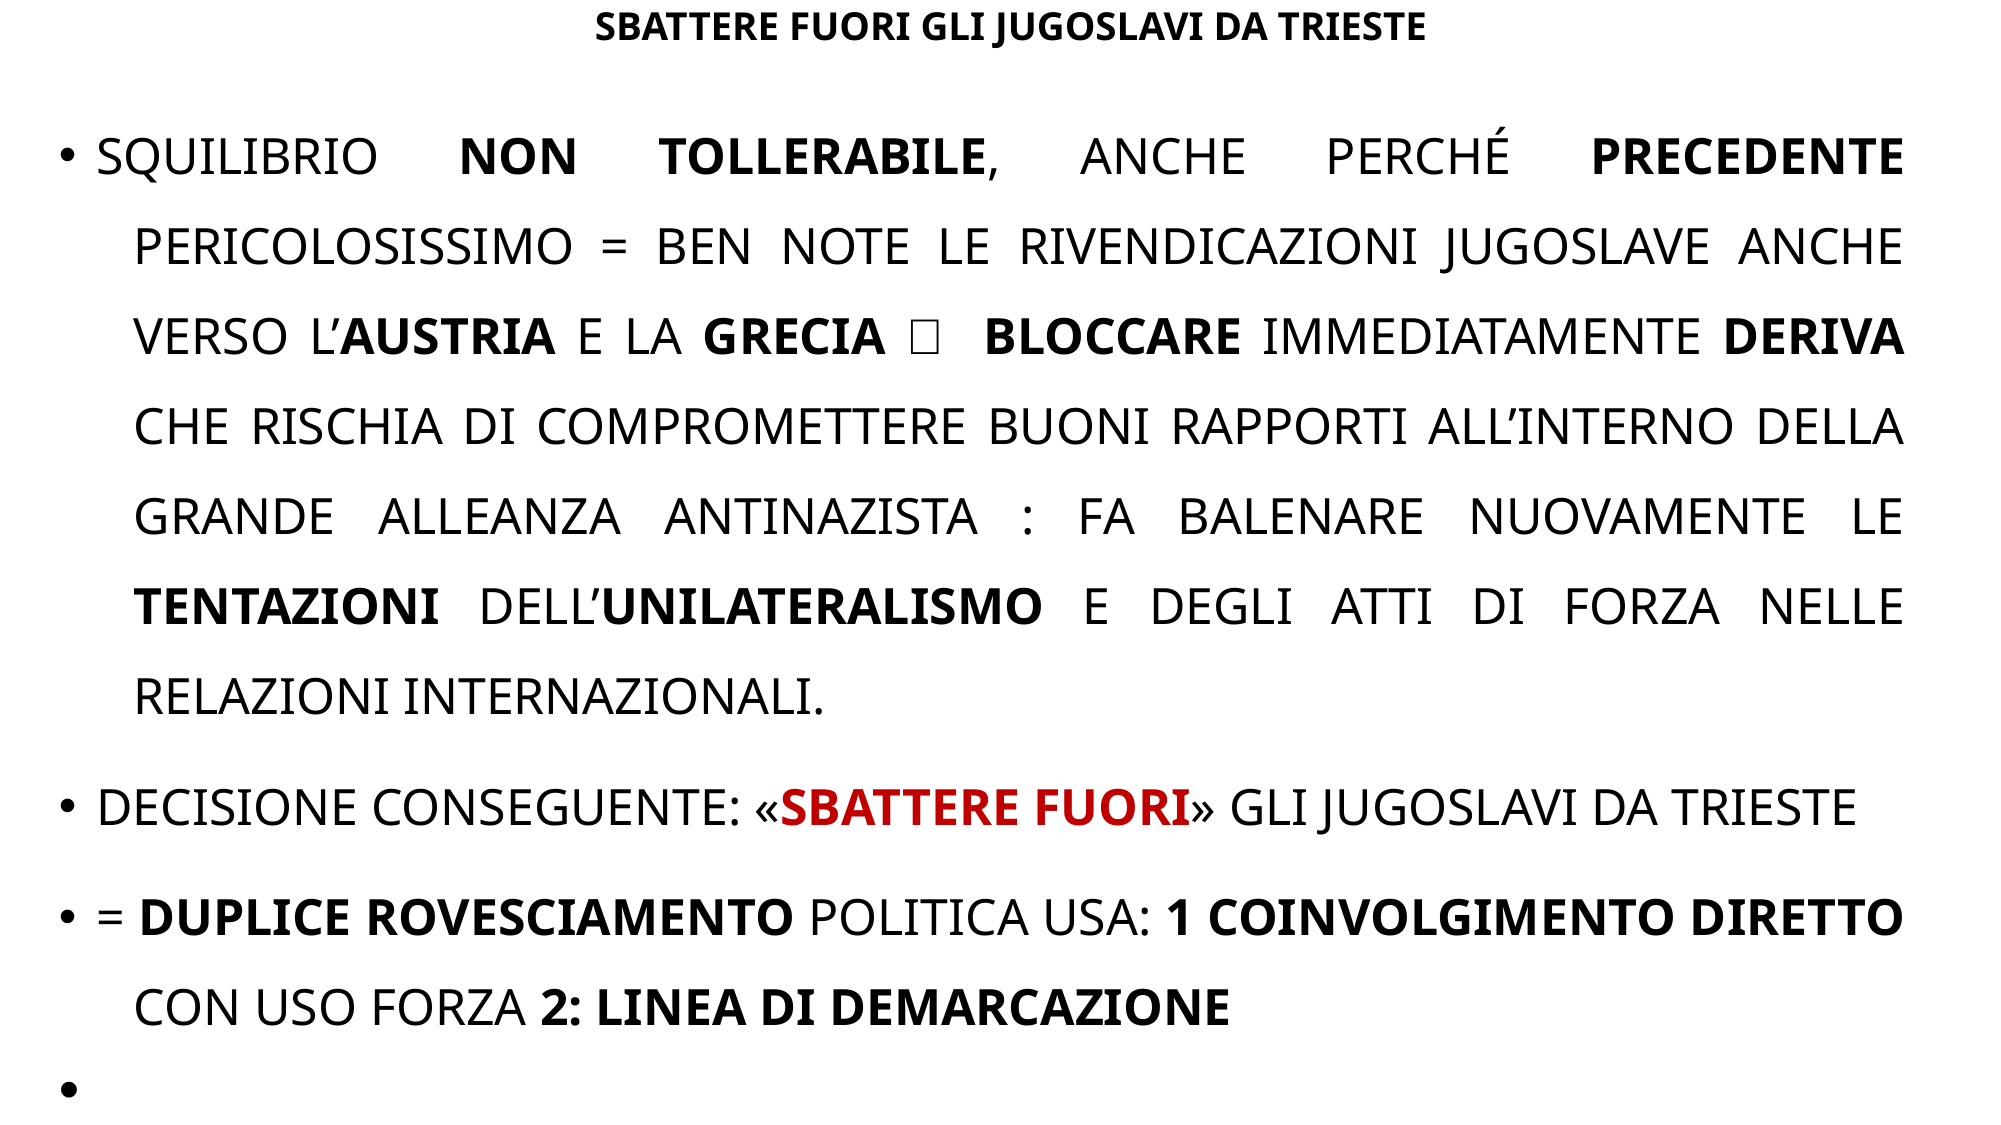

# SBATTERE FUORI GLI JUGOSLAVI DA TRIESTE
SQUILIBRIO NON TOLLERABILE, ANCHE PERCHÉ PRECEDENTE PERICOLOSISSIMO = BEN NOTE LE RIVENDICAZIONI JUGOSLAVE ANCHE VERSO L’AUSTRIA E LA GRECIA  BLOCCARE IMMEDIATAMENTE DERIVA CHE RISCHIA DI COMPROMETTERE BUONI RAPPORTI ALL’INTERNO DELLA GRANDE ALLEANZA ANTINAZISTA : FA BALENARE NUOVAMENTE LE TENTAZIONI DELL’UNILATERALISMO E DEGLI ATTI DI FORZA NELLE RELAZIONI INTERNAZIONALI.
DECISIONE CONSEGUENTE: «SBATTERE FUORI» GLI JUGOSLAVI DA TRIESTE
= DUPLICE ROVESCIAMENTO POLITICA USA: 1 COINVOLGIMENTO DIRETTO CON USO FORZA 2: LINEA DI DEMARCAZIONE